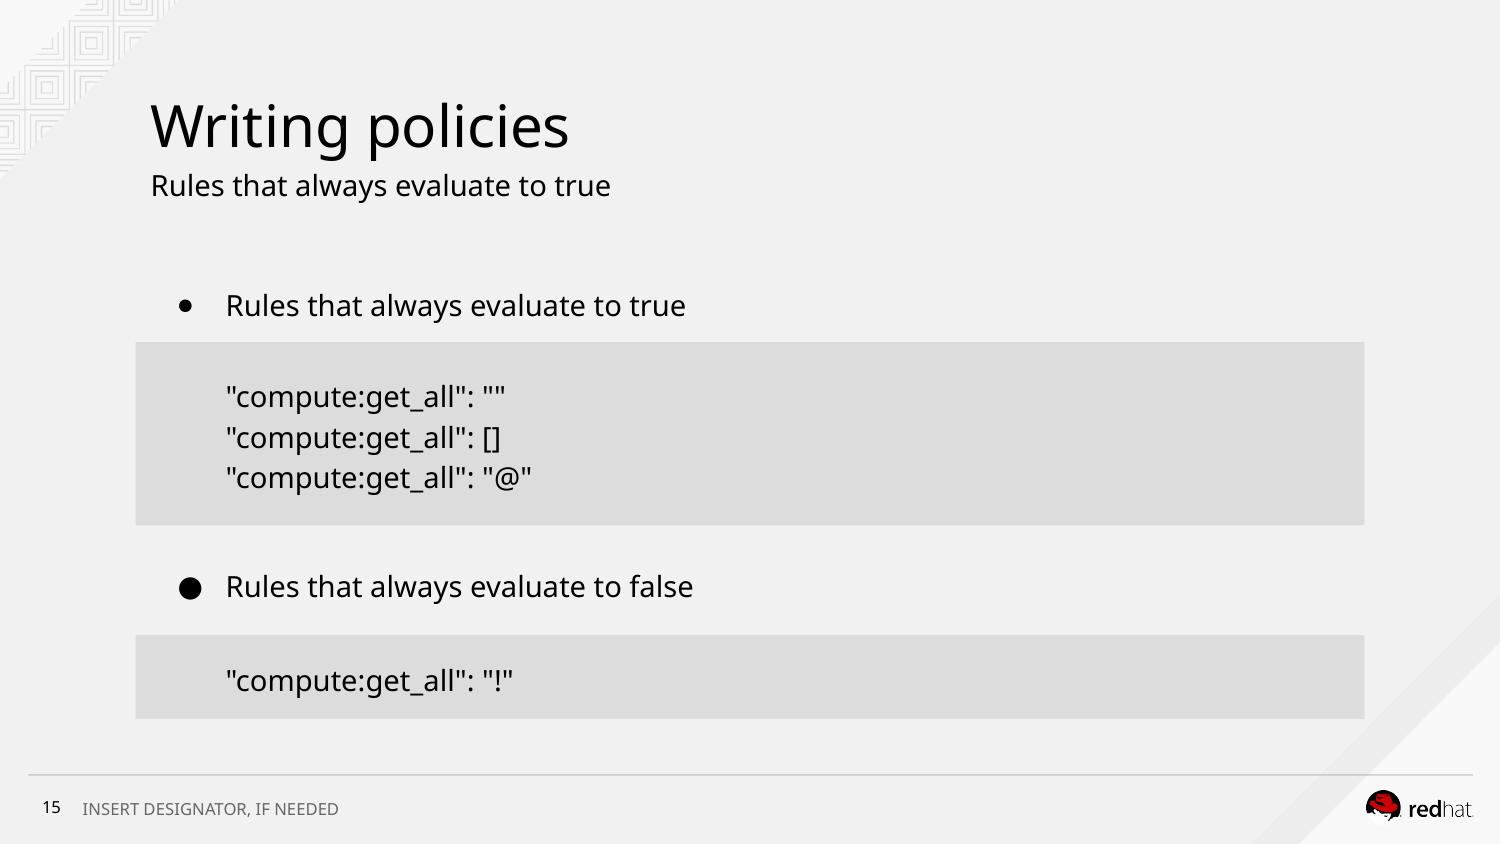

# Writing policies
Rules that always evaluate to true
Rules that always evaluate to true
Rules that always evaluate to false
"compute:get_all": ""
"compute:get_all": []
"compute:get_all": "@"
"compute:get_all": "!"